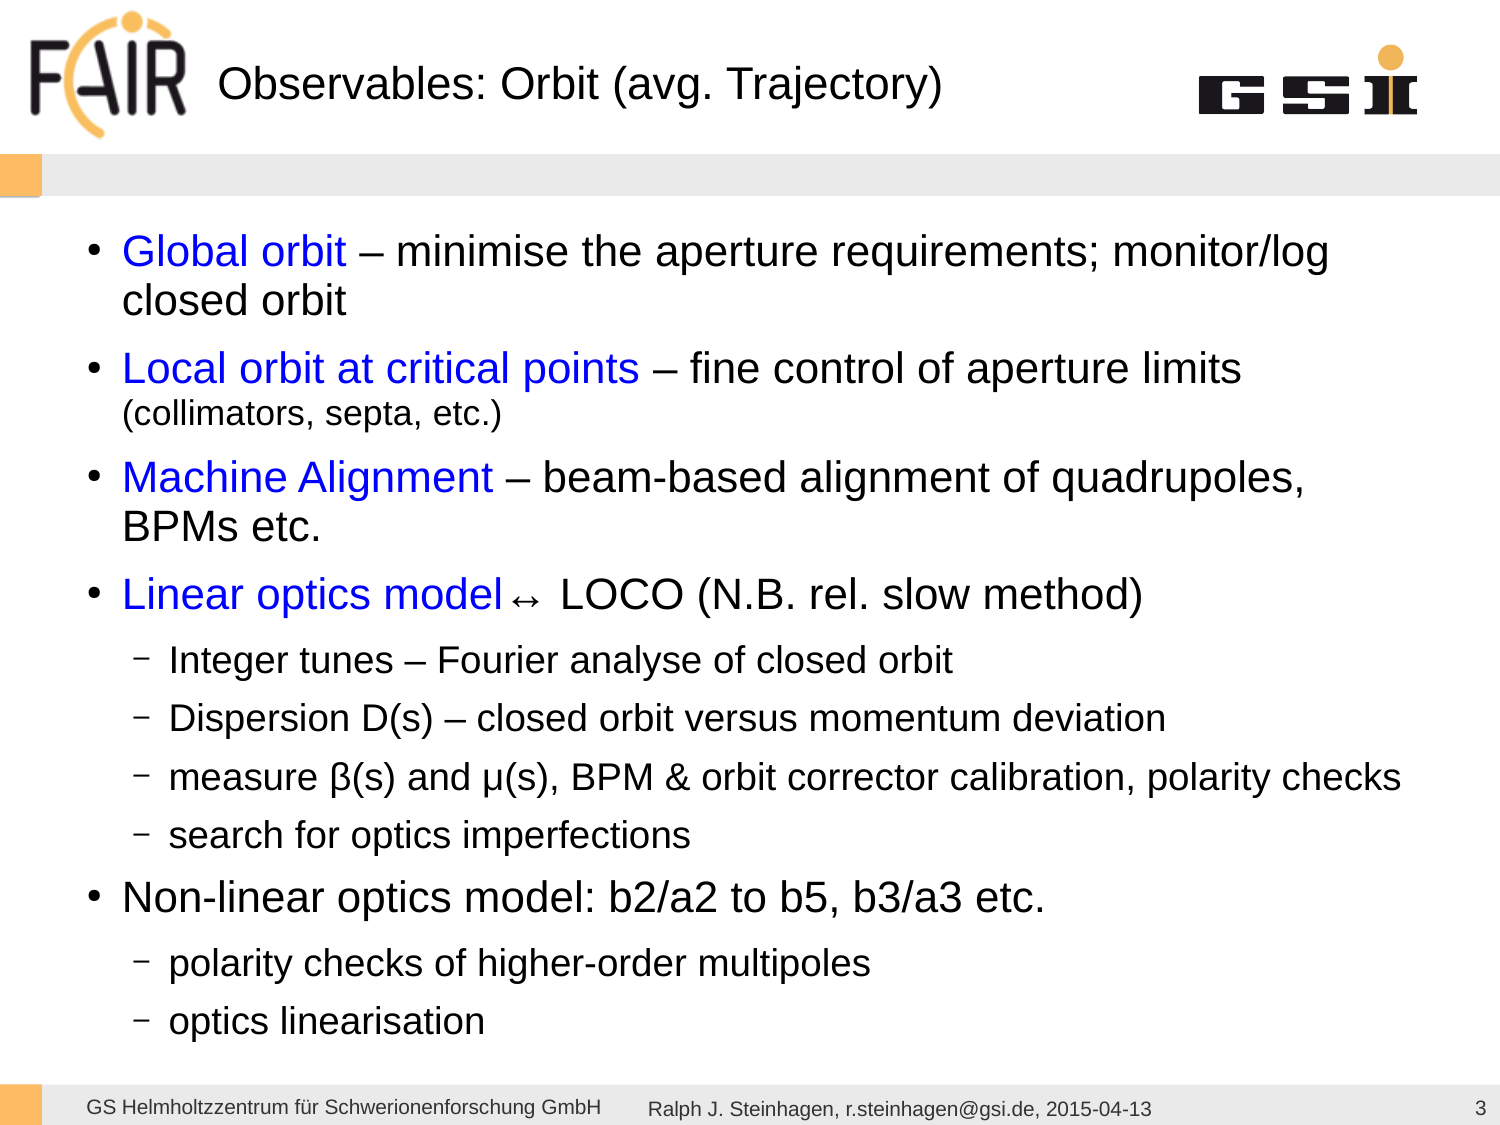

# Observables: Orbit (avg. Trajectory)
Global orbit – minimise the aperture requirements; monitor/log closed orbit
Local orbit at critical points – fine control of aperture limits (collimators, septa, etc.)
Machine Alignment – beam-based alignment of quadrupoles, BPMs etc.
Linear optics model↔ LOCO (N.B. rel. slow method)
Integer tunes – Fourier analyse of closed orbit
Dispersion D(s) – closed orbit versus momentum deviation
measure β(s) and μ(s), BPM & orbit corrector calibration, polarity checks
search for optics imperfections
Non-linear optics model: b2/a2 to b5, b3/a3 etc.
polarity checks of higher-order multipoles
optics linearisation